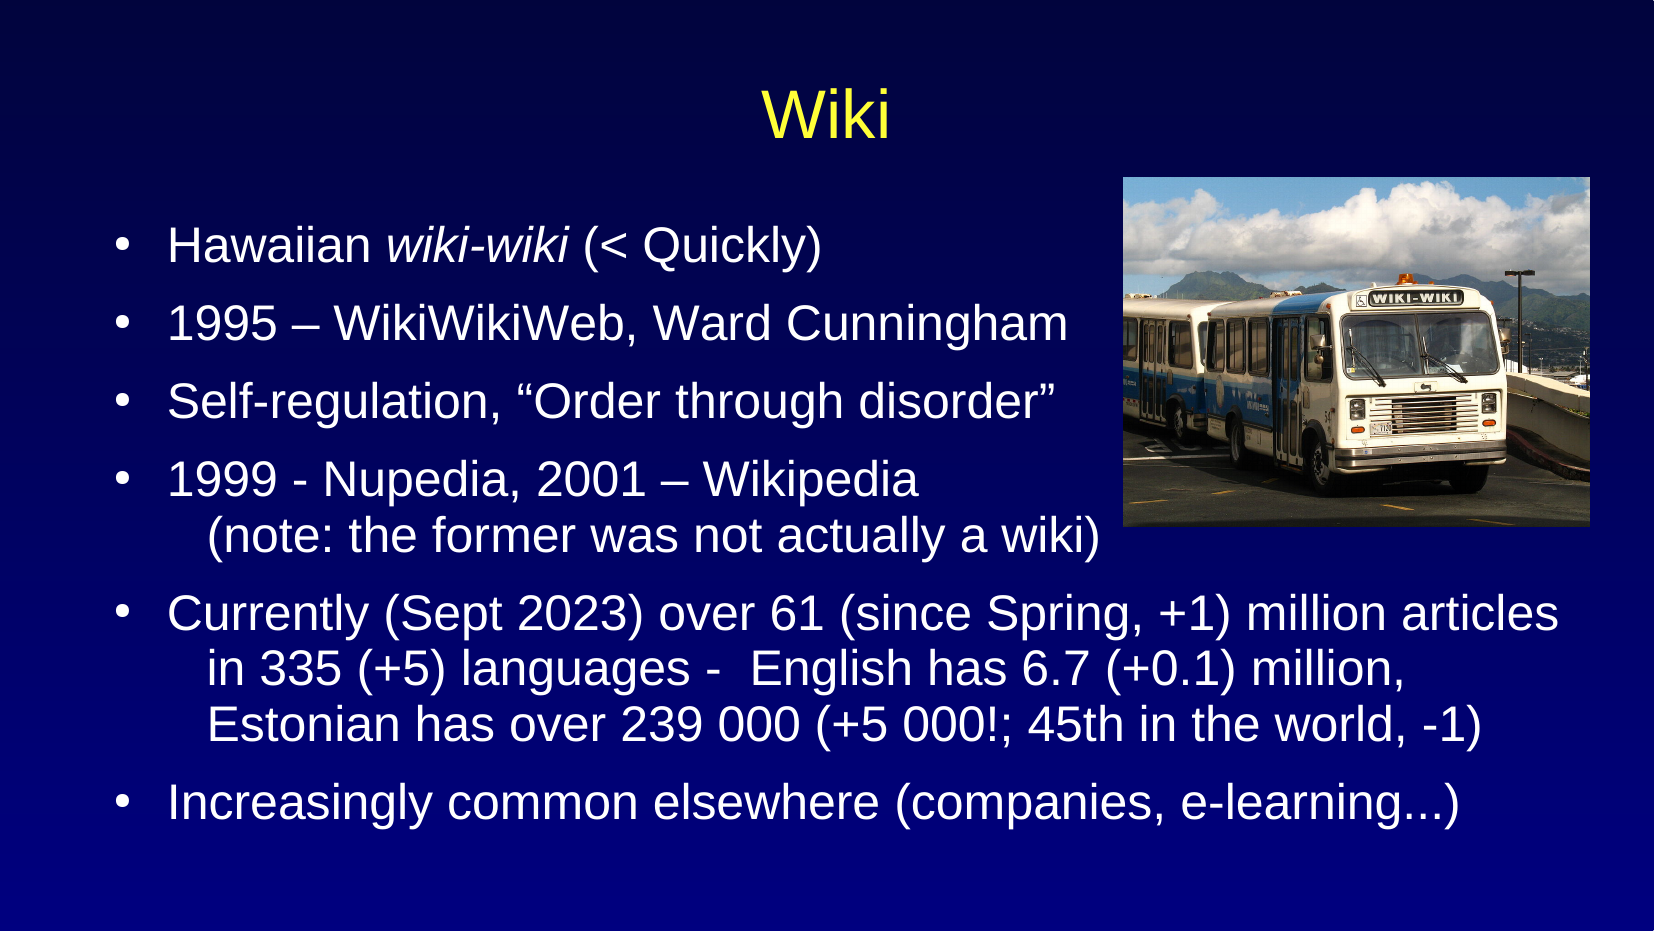

# Wiki
Hawaiian wiki-wiki (< Quickly)
1995 – WikiWikiWeb, Ward Cunningham
Self-regulation, “Order through disorder”
1999 - Nupedia, 2001 – Wikipedia
(note: the former was not actually a wiki)
Currently (Sept 2023) over 61 (since Spring, +1) million articles in 335 (+5) languages - English has 6.7 (+0.1) million, Estonian has over 239 000 (+5 000!; 45th in the world, -1)
Increasingly common elsewhere (companies, e-learning...)